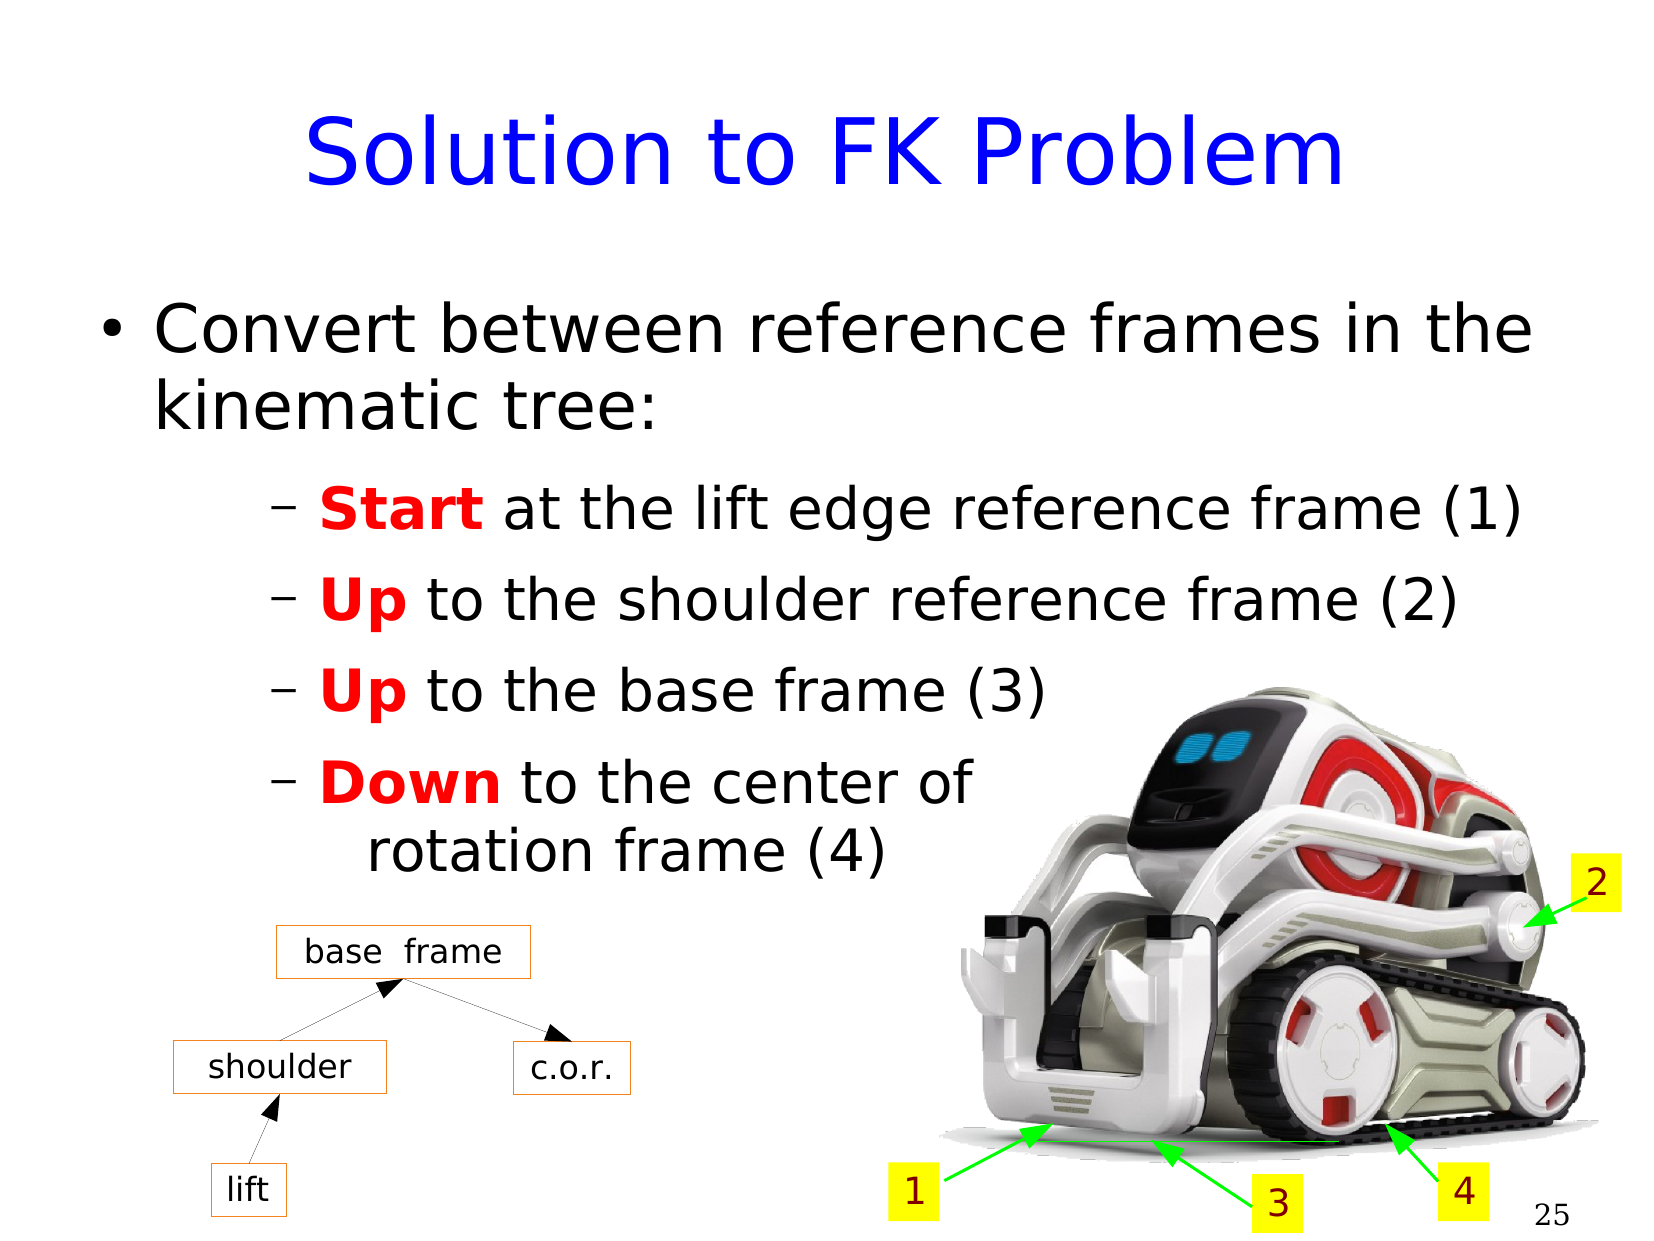

# Solution to FK Problem
Convert between reference frames in the kinematic tree:
Start at the lift edge reference frame (1)
Up to the shoulder reference frame (2)
Up to the base frame (3)
Down to the center of
rotation frame (4)
2
base frame
shoulder
c.o.r.
1
4
lift
3
25